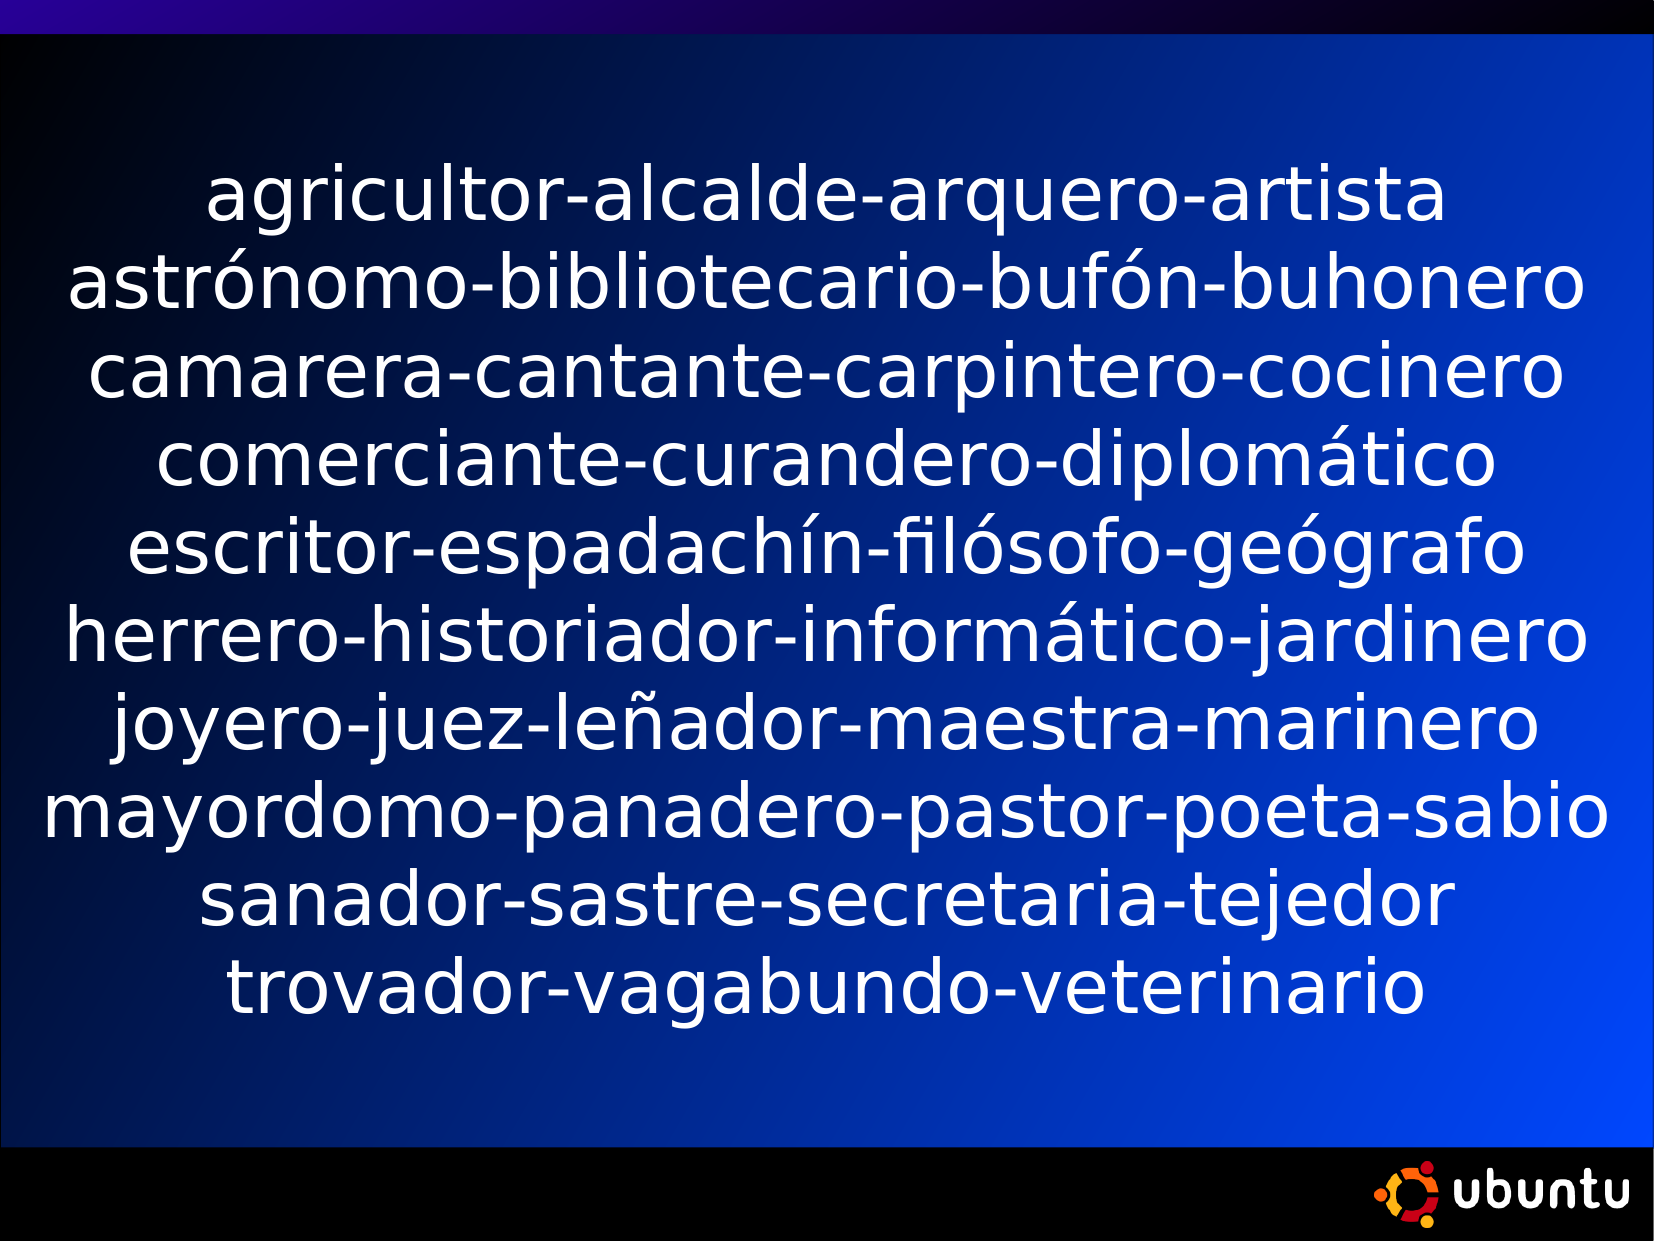

agricultor-alcalde-arquero-artista
astrónomo-bibliotecario-bufón-buhonero
camarera-cantante-carpintero-cocinero
comerciante-curandero-diplomático
escritor-espadachín-filósofo-geógrafo
herrero-historiador-informático-jardinero
joyero-juez-leñador-maestra-marinero
mayordomo-panadero-pastor-poeta-sabio
sanador-sastre-secretaria-tejedor
trovador-vagabundo-veterinario